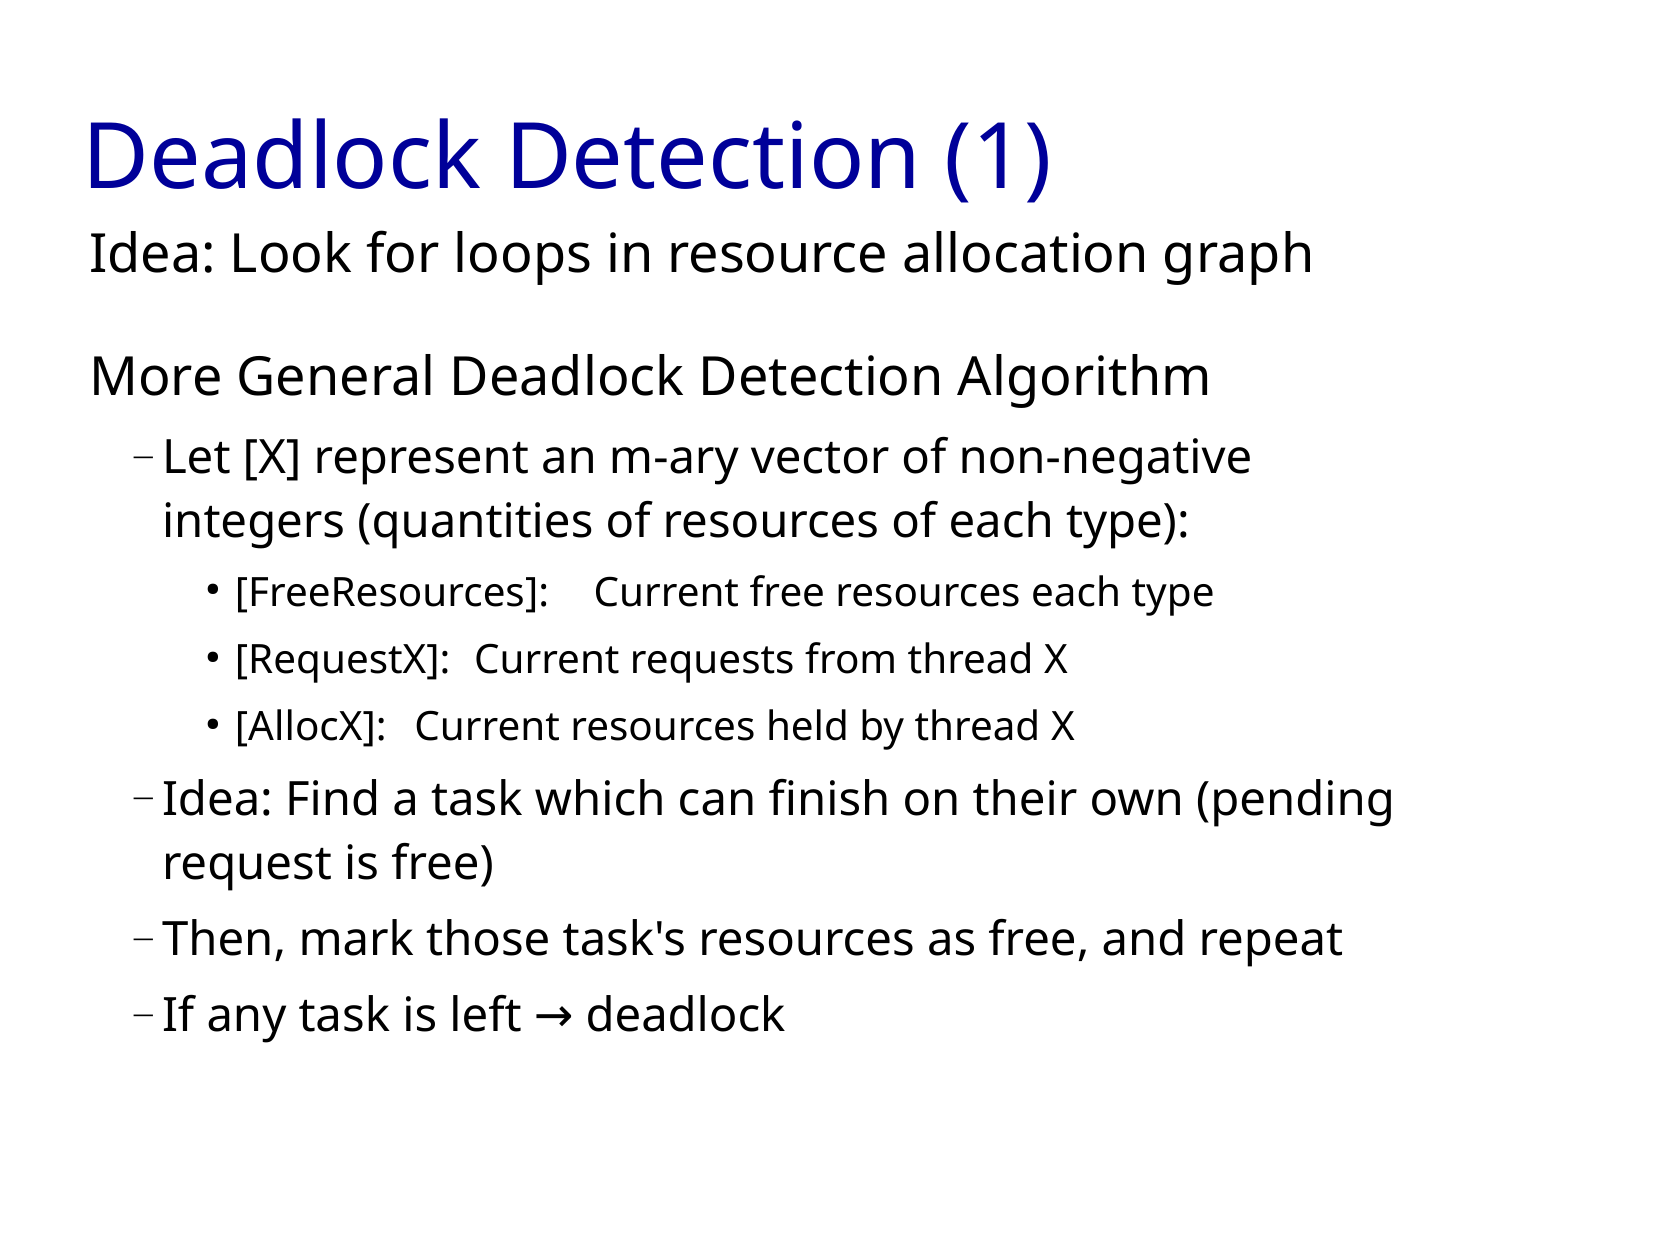

# Deadlock Detection (1)
Idea: Look for loops in resource allocation graph
More General Deadlock Detection Algorithm
Let [X] represent an m-ary vector of non-negative
integers (quantities of resources of each type):
[FreeResources]: 	Current free resources each type
[RequestX]:	Current requests from thread X
[AllocX]:	Current resources held by thread X
Idea: Find a task which can finish on their own (pending request is free)
Then, mark those task's resources as free, and repeat
If any task is left → deadlock